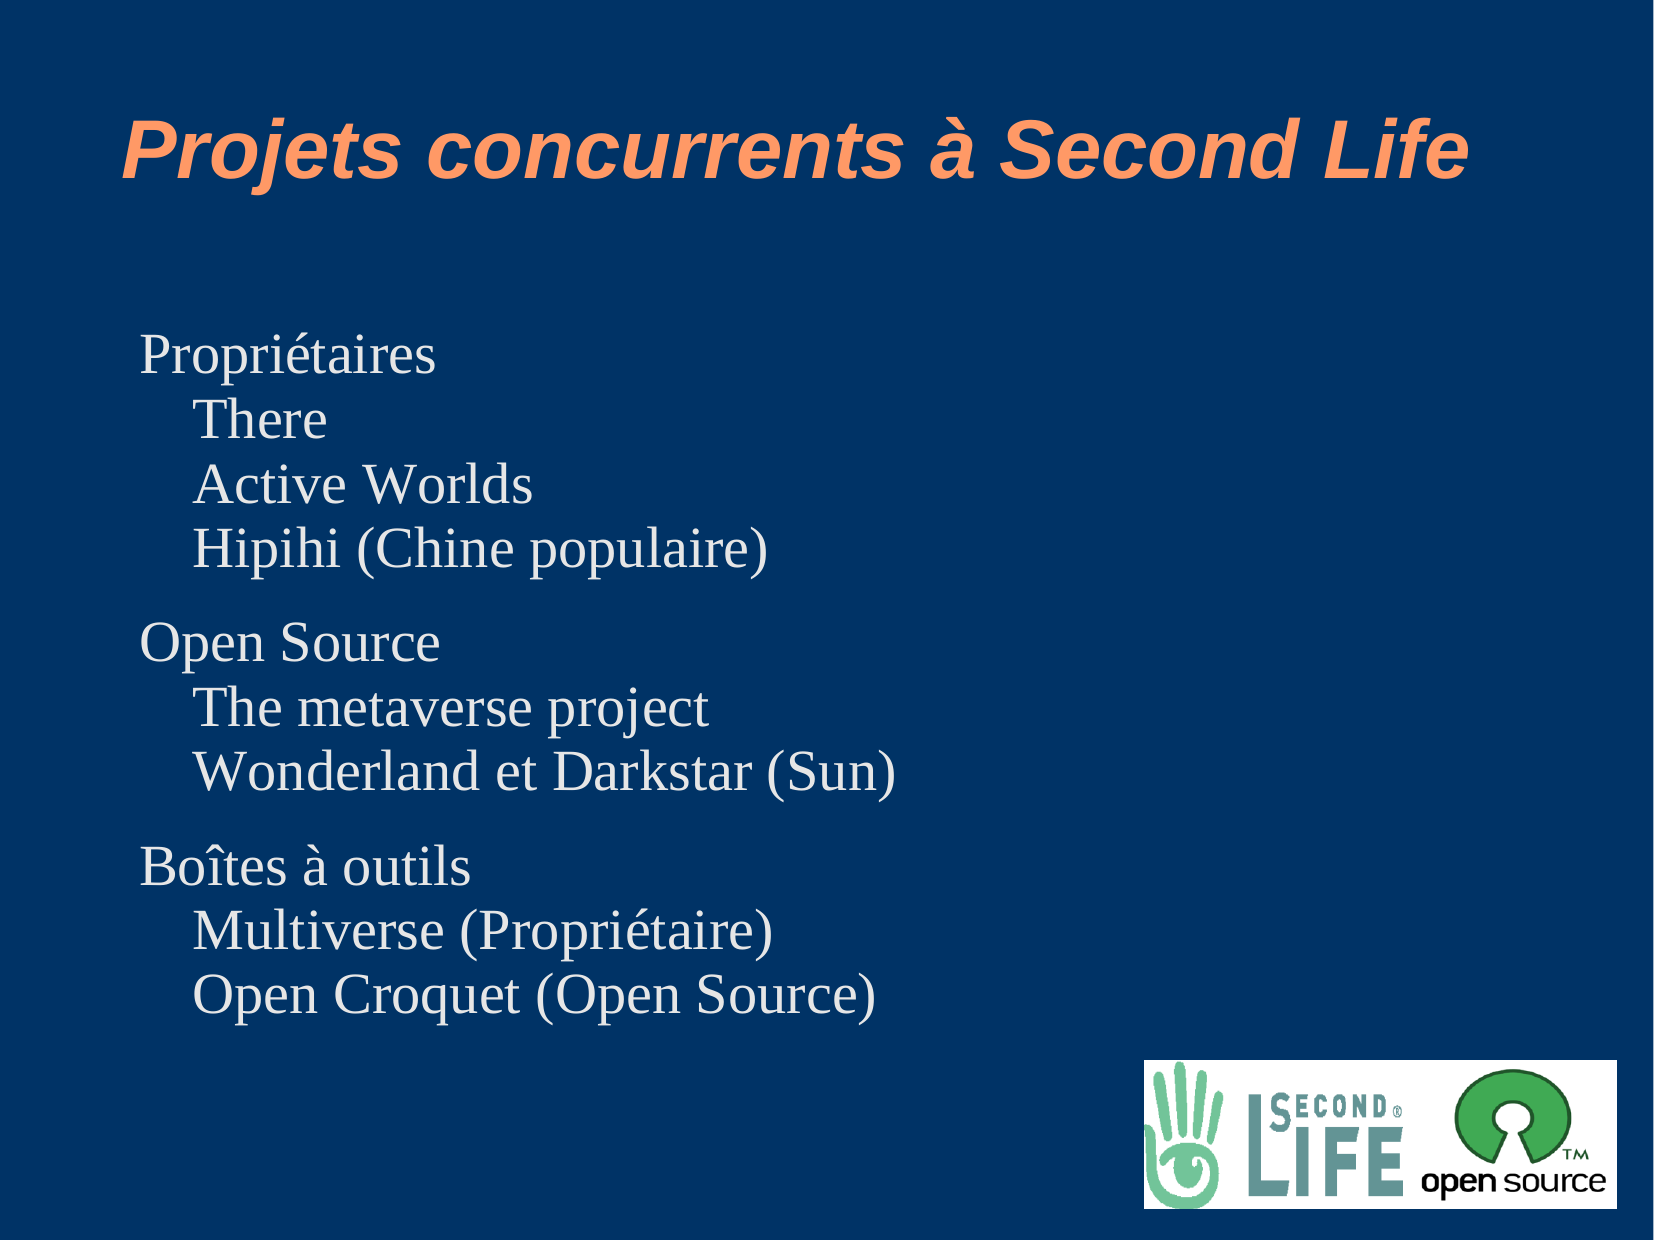

# Projets concurrents à Second Life
Propriétaires
There
Active Worlds
Hipihi (Chine populaire)
Open Source
The metaverse project
Wonderland et Darkstar (Sun)
Boîtes à outils
Multiverse (Propriétaire)
Open Croquet (Open Source)